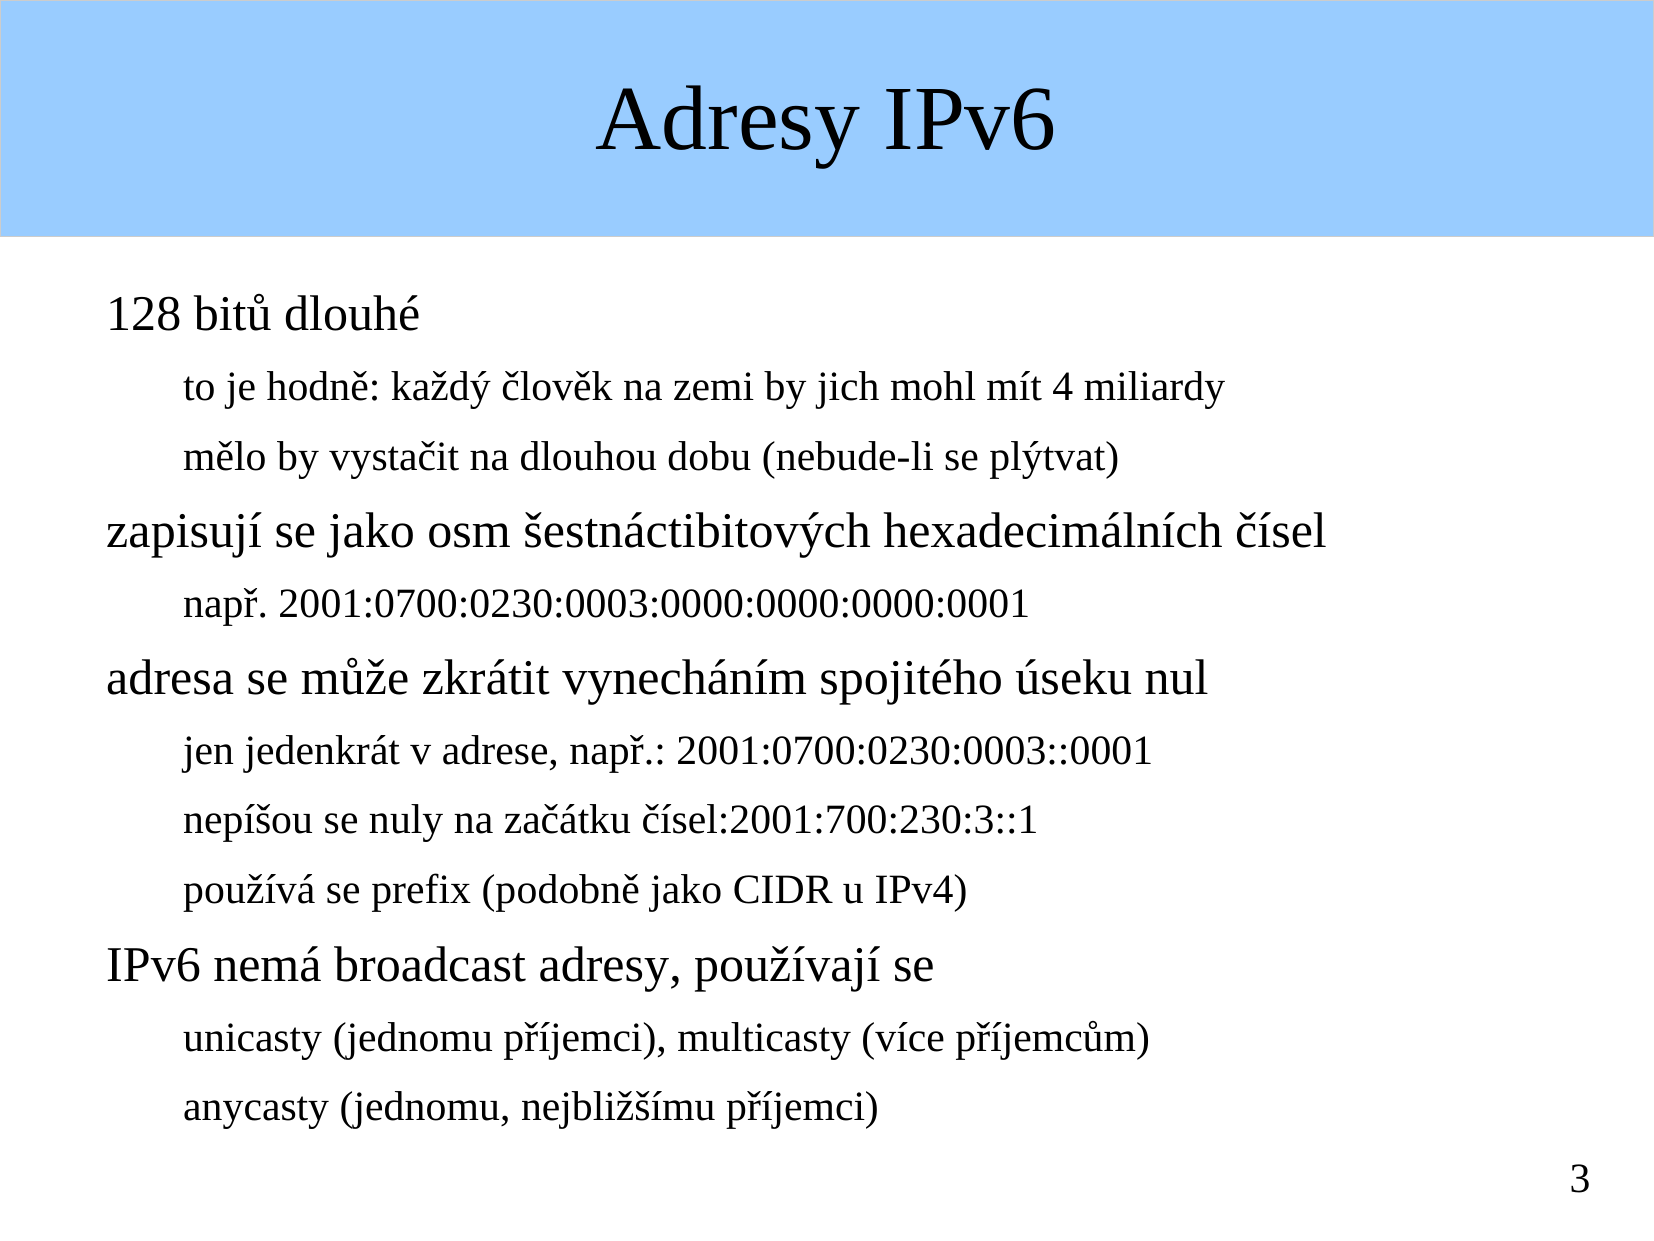

# Adresy IPv6
128 bitů dlouhé
to je hodně: každý člověk na zemi by jich mohl mít 4 miliardy
mělo by vystačit na dlouhou dobu (nebude-li se plýtvat)
zapisují se jako osm šestnáctibitových hexadecimálních čísel
např. 2001:0700:0230:0003:0000:0000:0000:0001
adresa se může zkrátit vynecháním spojitého úseku nul
jen jedenkrát v adrese, např.: 2001:0700:0230:0003::0001
nepíšou se nuly na začátku čísel:2001:700:230:3::1
používá se prefix (podobně jako CIDR u IPv4)
IPv6 nemá broadcast adresy, používají se
unicasty (jednomu příjemci), multicasty (více příjemcům)
anycasty (jednomu, nejbližšímu příjemci)